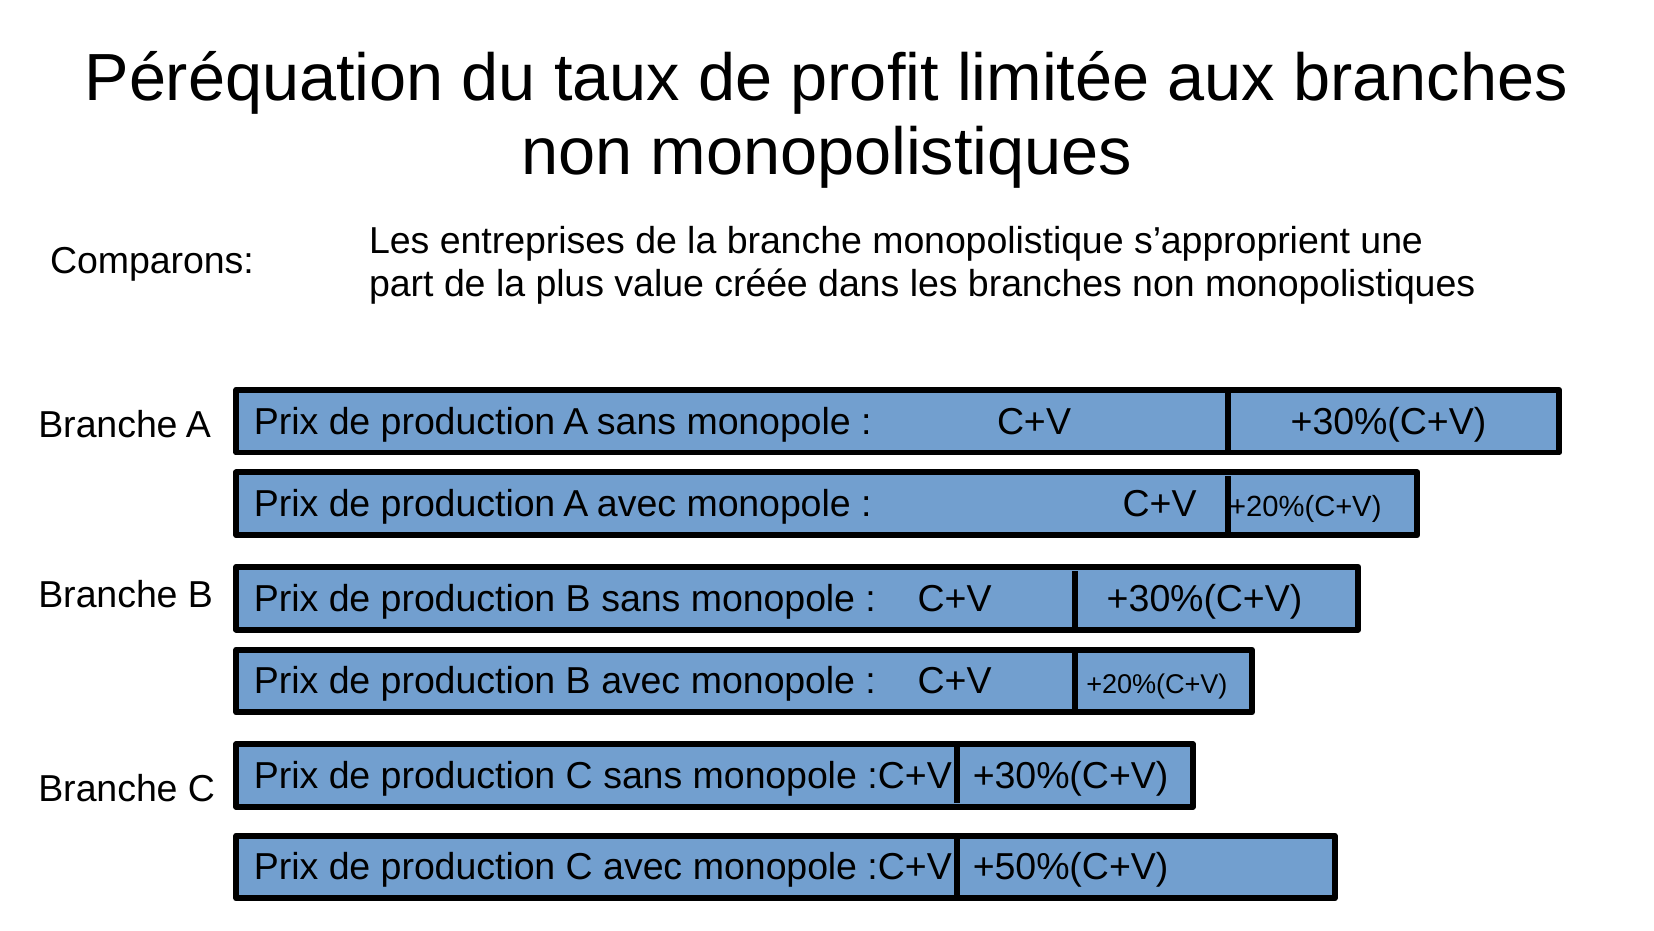

# Péréquation du taux de profit limitée aux branches non monopolistiques
Les entreprises de la branche monopolistique s’approprient une part de la plus value créée dans les branches non monopolistiques
Comparons:
Prix de production A sans monopole : C+V +30%(C+V)
Branche A
Travail nécessaire
Prix de production A avec monopole : C+V +20%(C+V)
Branche B
Prix de production B sans monopole : C+V +30%(C+V)
Prix de production B avec monopole : C+V +20%(C+V)
Prix de production C sans monopole :C+V +30%(C+V)
Branche C
Prix de production C avec monopole :C+V +50%(C+V)